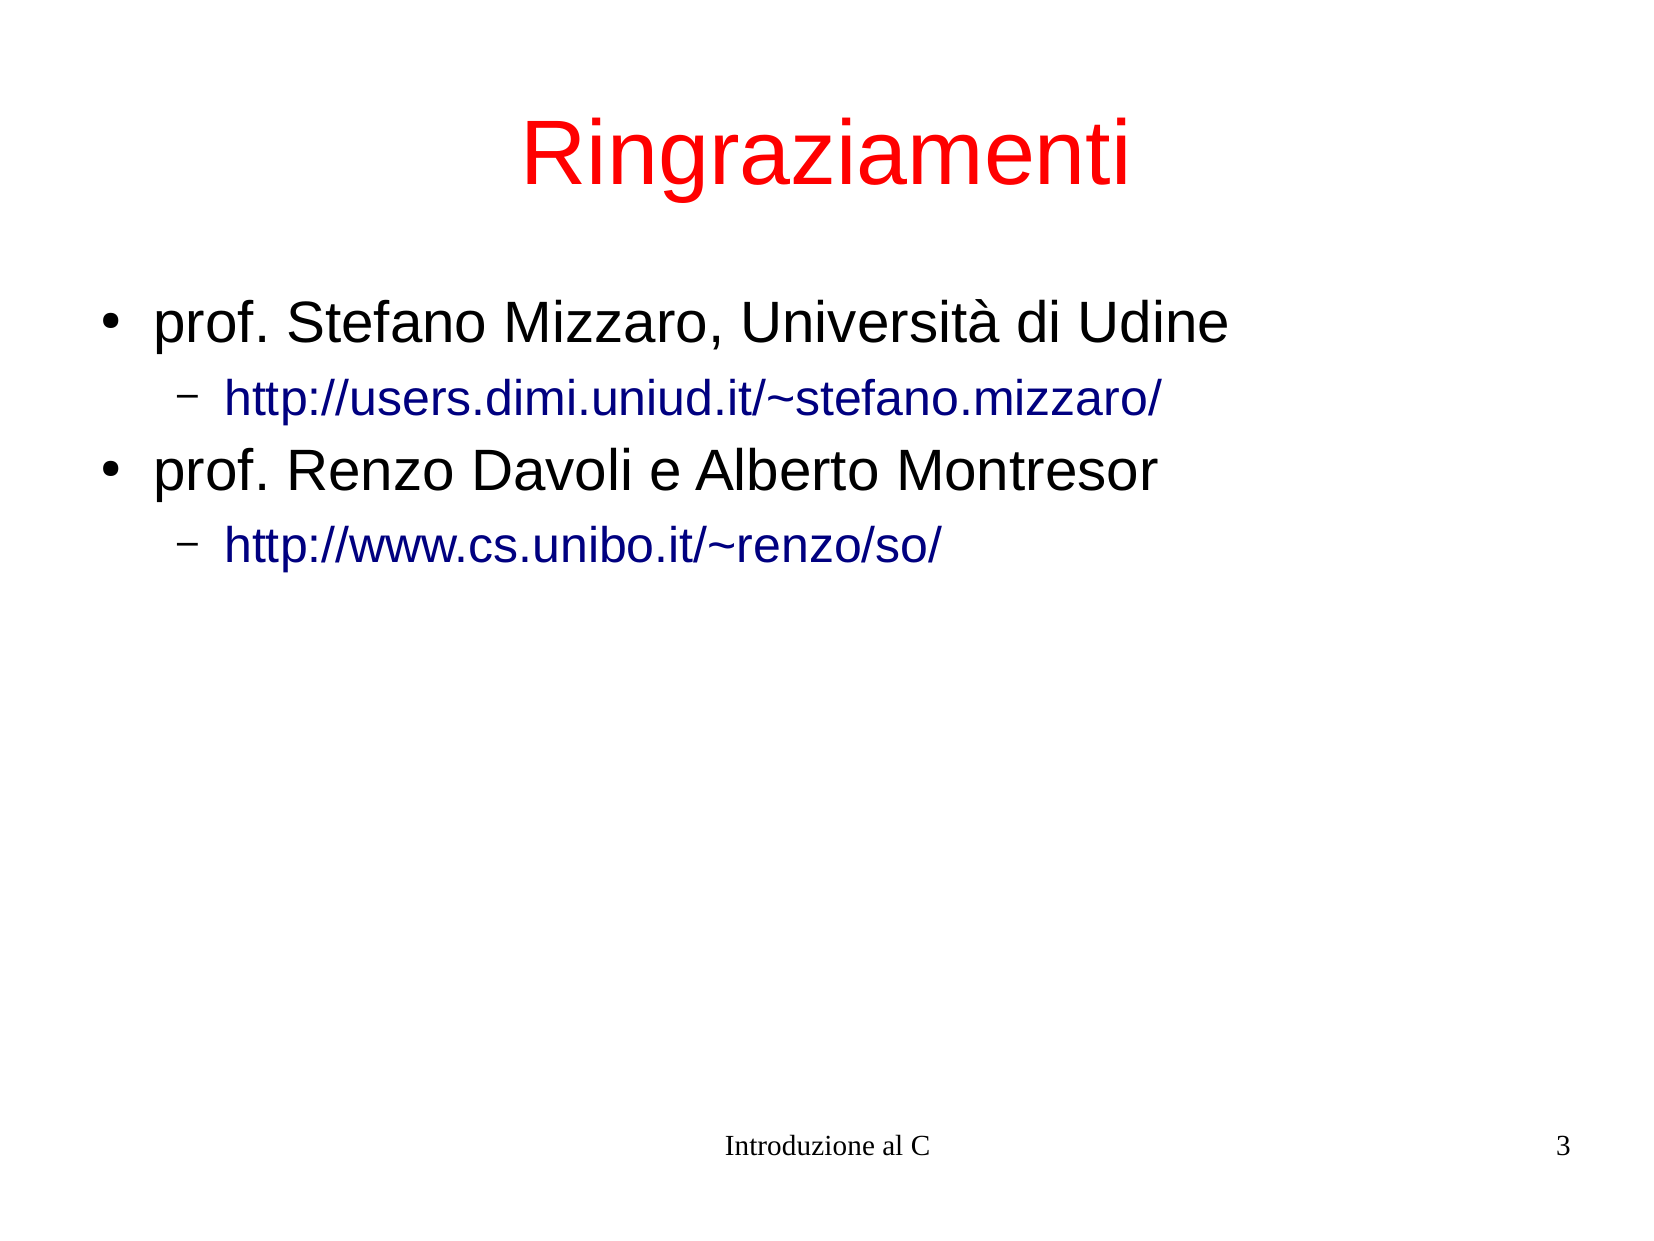

# Ringraziamenti
prof. Stefano Mizzaro, Università di Udine
http://users.dimi.uniud.it/~stefano.mizzaro/
prof. Renzo Davoli e Alberto Montresor
http://www.cs.unibo.it/~renzo/so/
Introduzione al C
3